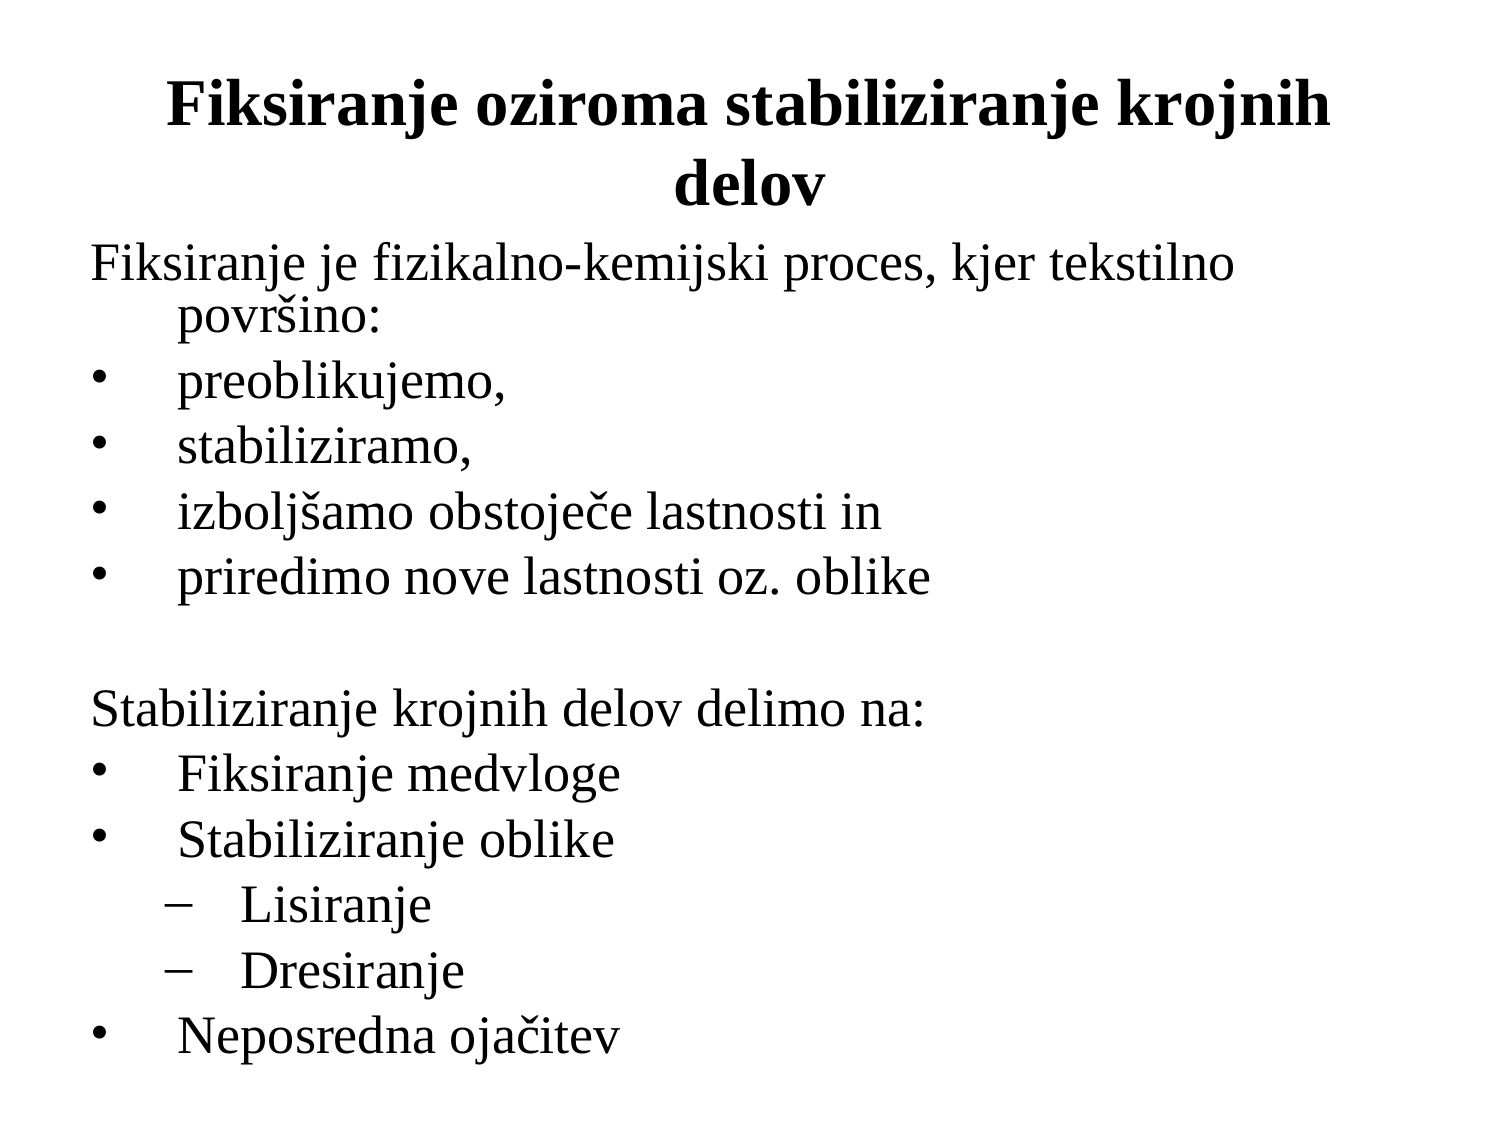

# Fiksiranje oziroma stabiliziranje krojnih delov
Fiksiranje je fizikalno-kemijski proces, kjer tekstilno površino:
preoblikujemo,
stabiliziramo,
izboljšamo obstoječe lastnosti in
priredimo nove lastnosti oz. oblike
Stabiliziranje krojnih delov delimo na:
Fiksiranje medvloge
Stabiliziranje oblike
Lisiranje
Dresiranje
Neposredna ojačitev